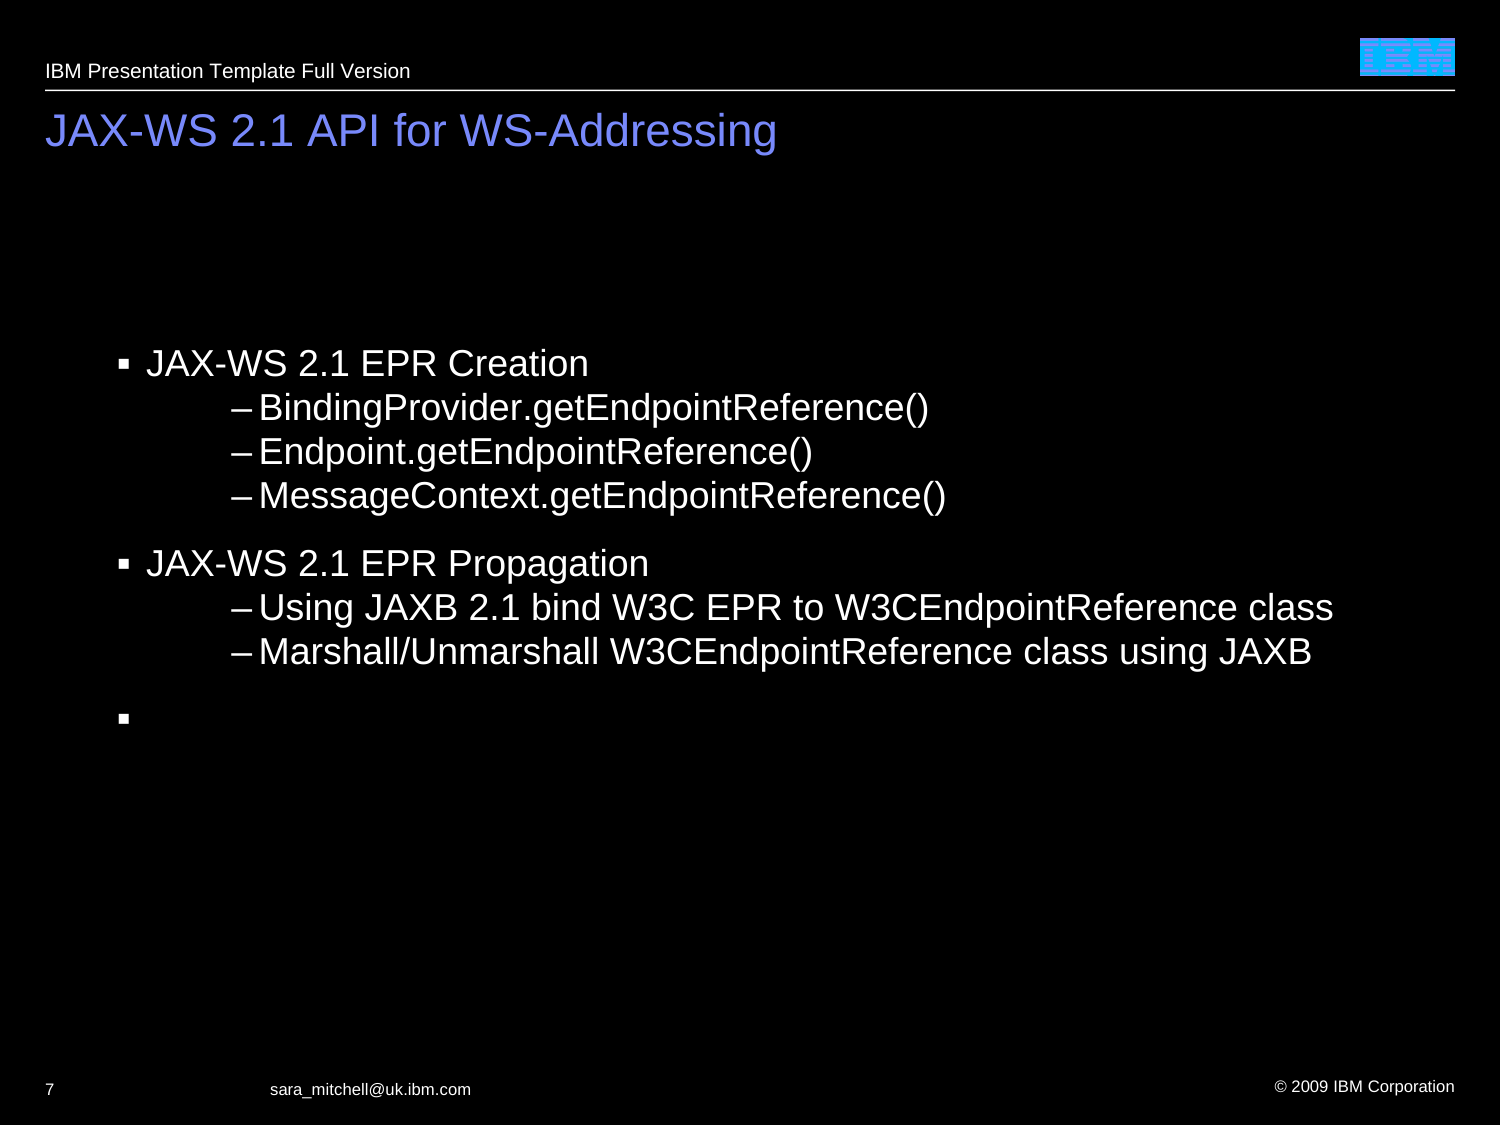

IBM Presentation Template Full Version
# JAX-WS 2.1 API for WS-Addressing
JAX-WS 2.1 EPR Creation
BindingProvider.getEndpointReference()
Endpoint.getEndpointReference()
MessageContext.getEndpointReference()
JAX-WS 2.1 EPR Propagation
Using JAXB 2.1 bind W3C EPR to W3CEndpointReference class
Marshall/Unmarshall W3CEndpointReference class using JAXB
7